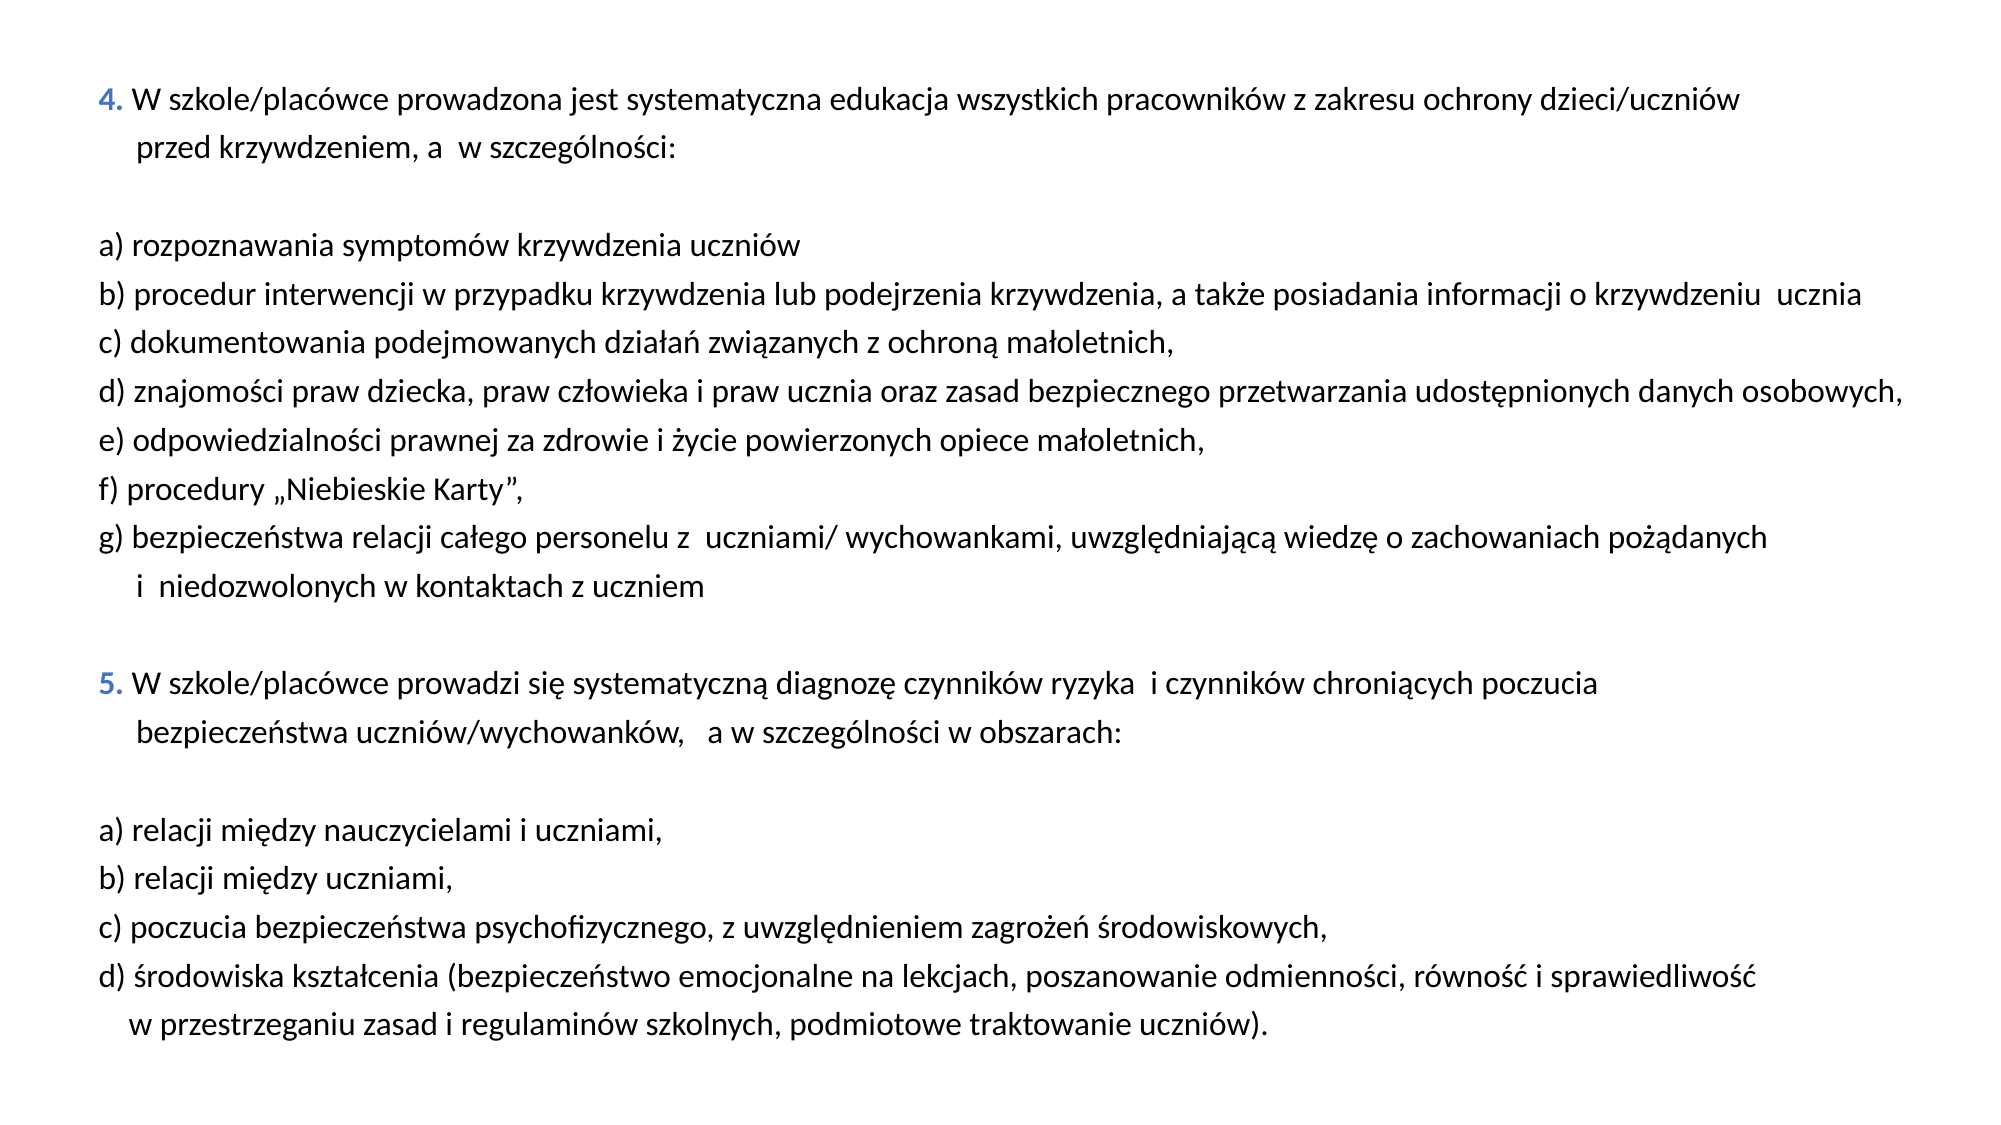

# 4. W szkole/placówce prowadzona jest systematyczna edukacja wszystkich pracowników z zakresu ochrony dzieci/uczniów
 przed krzywdzeniem, a w szczególności:
a) rozpoznawania symptomów krzywdzenia uczniów
b) procedur interwencji w przypadku krzywdzenia lub podejrzenia krzywdzenia, a także posiadania informacji o krzywdzeniu ucznia
c) dokumentowania podejmowanych działań związanych z ochroną małoletnich,
d) znajomości praw dziecka, praw człowieka i praw ucznia oraz zasad bezpiecznego przetwarzania udostępnionych danych osobowych,
e) odpowiedzialności prawnej za zdrowie i życie powierzonych opiece małoletnich,
f) procedury „Niebieskie Karty”,
g) bezpieczeństwa relacji całego personelu z uczniami/ wychowankami, uwzględniającą wiedzę o zachowaniach pożądanych
 i niedozwolonych w kontaktach z uczniem
5. W szkole/placówce prowadzi się systematyczną diagnozę czynników ryzyka i czynników chroniących poczucia
 bezpieczeństwa uczniów/wychowanków, a w szczególności w obszarach:
a) relacji między nauczycielami i uczniami,
b) relacji między uczniami,
c) poczucia bezpieczeństwa psychofizycznego, z uwzględnieniem zagrożeń środowiskowych,
d) środowiska kształcenia (bezpieczeństwo emocjonalne na lekcjach, poszanowanie odmienności, równość i sprawiedliwość
 w przestrzeganiu zasad i regulaminów szkolnych, podmiotowe traktowanie uczniów).